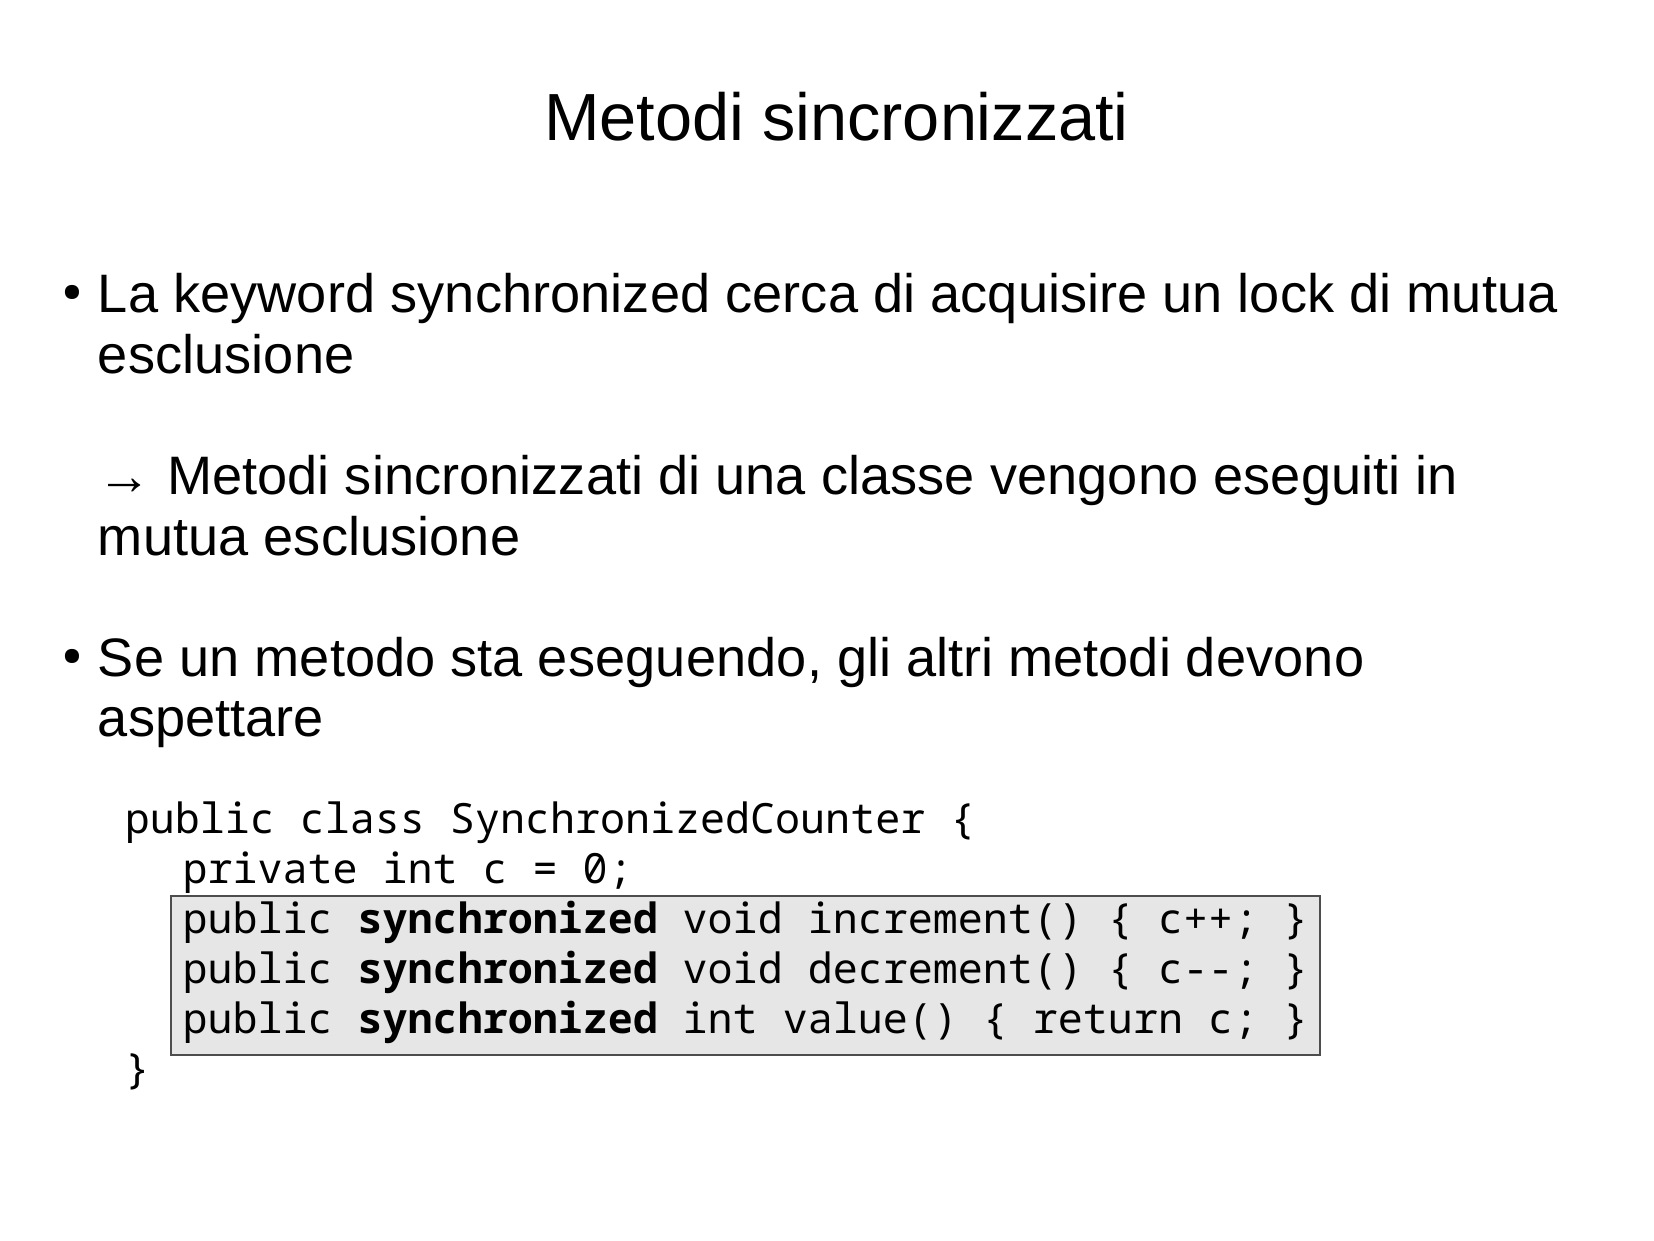

Metodi sincronizzati
#
La keyword synchronized cerca di acquisire un lock di mutua esclusione
→ Metodi sincronizzati di una classe vengono eseguiti in mutua esclusione
Se un metodo sta eseguendo, gli altri metodi devono aspettare
public class SynchronizedCounter {
	private int c = 0;
	public synchronized void increment() { c++; } 	public synchronized void decrement() { c--; } 	public synchronized int value() { return c; }
}